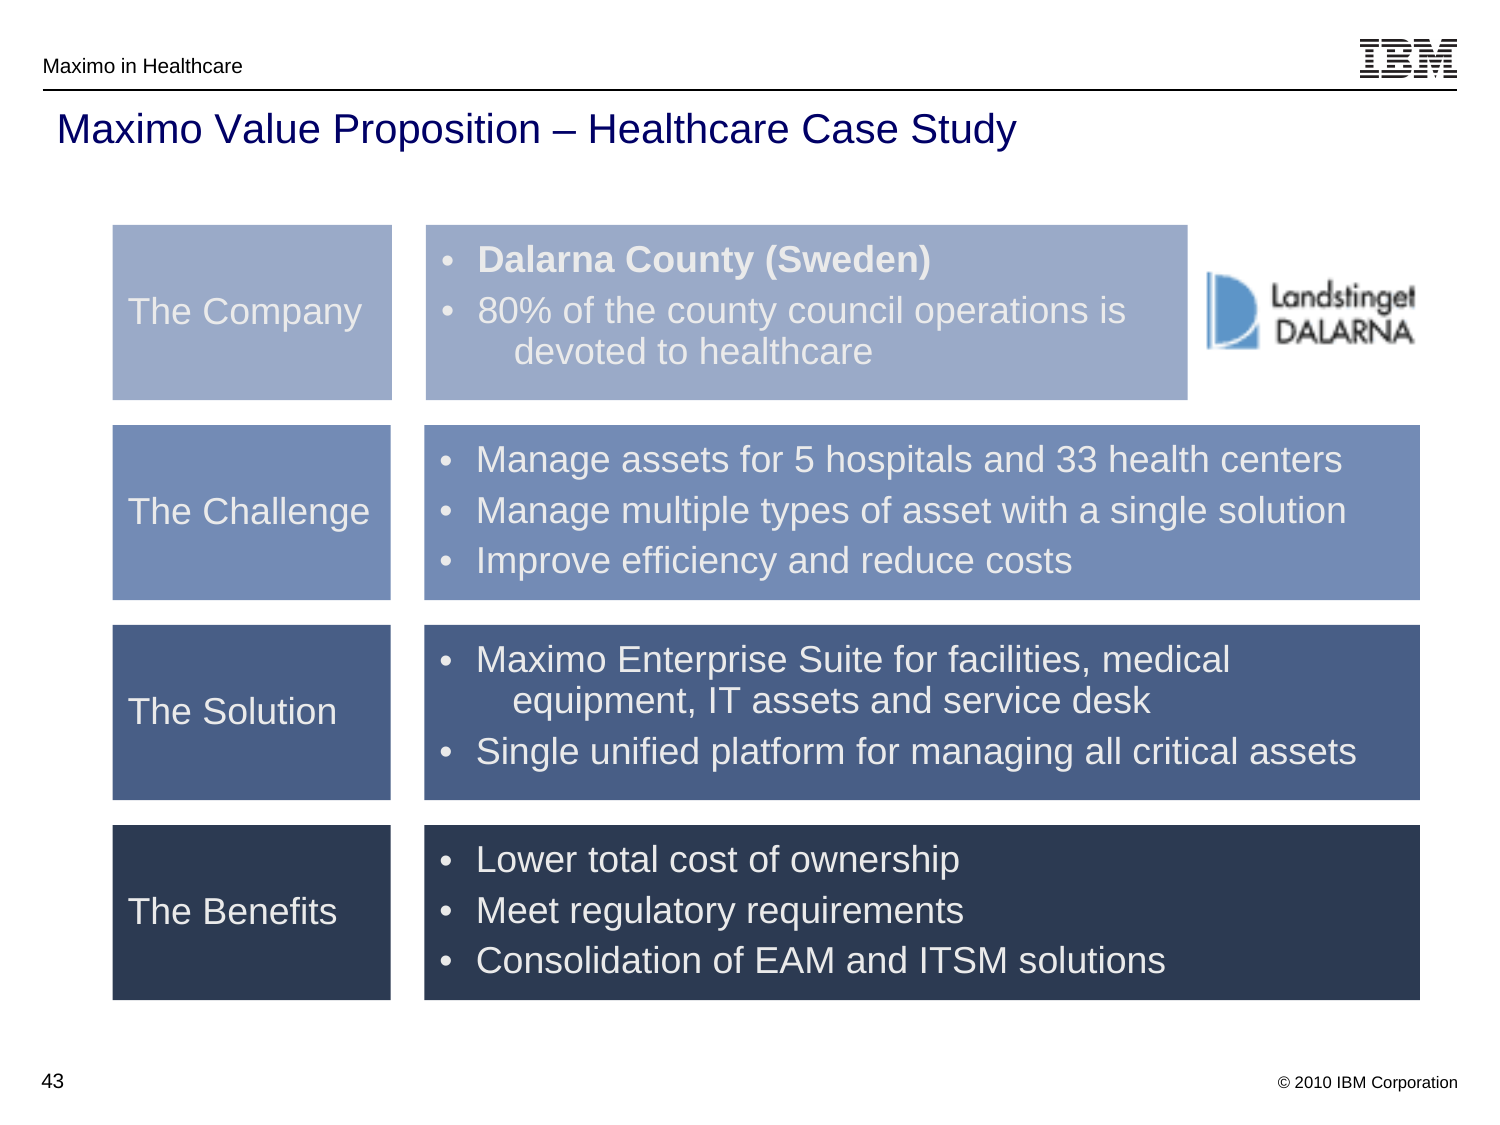

# Maximo Value Proposition – Healthcare Case Study
The Company
Dalarna County (Sweden)
80% of the county council operations is devoted to healthcare
The Challenge
Manage assets for 5 hospitals and 33 health centers
Manage multiple types of asset with a single solution
Improve efficiency and reduce costs
The Solution
Maximo Enterprise Suite for facilities, medical equipment, IT assets and service desk
Single unified platform for managing all critical assets
The Benefits
Lower total cost of ownership
Meet regulatory requirements
Consolidation of EAM and ITSM solutions